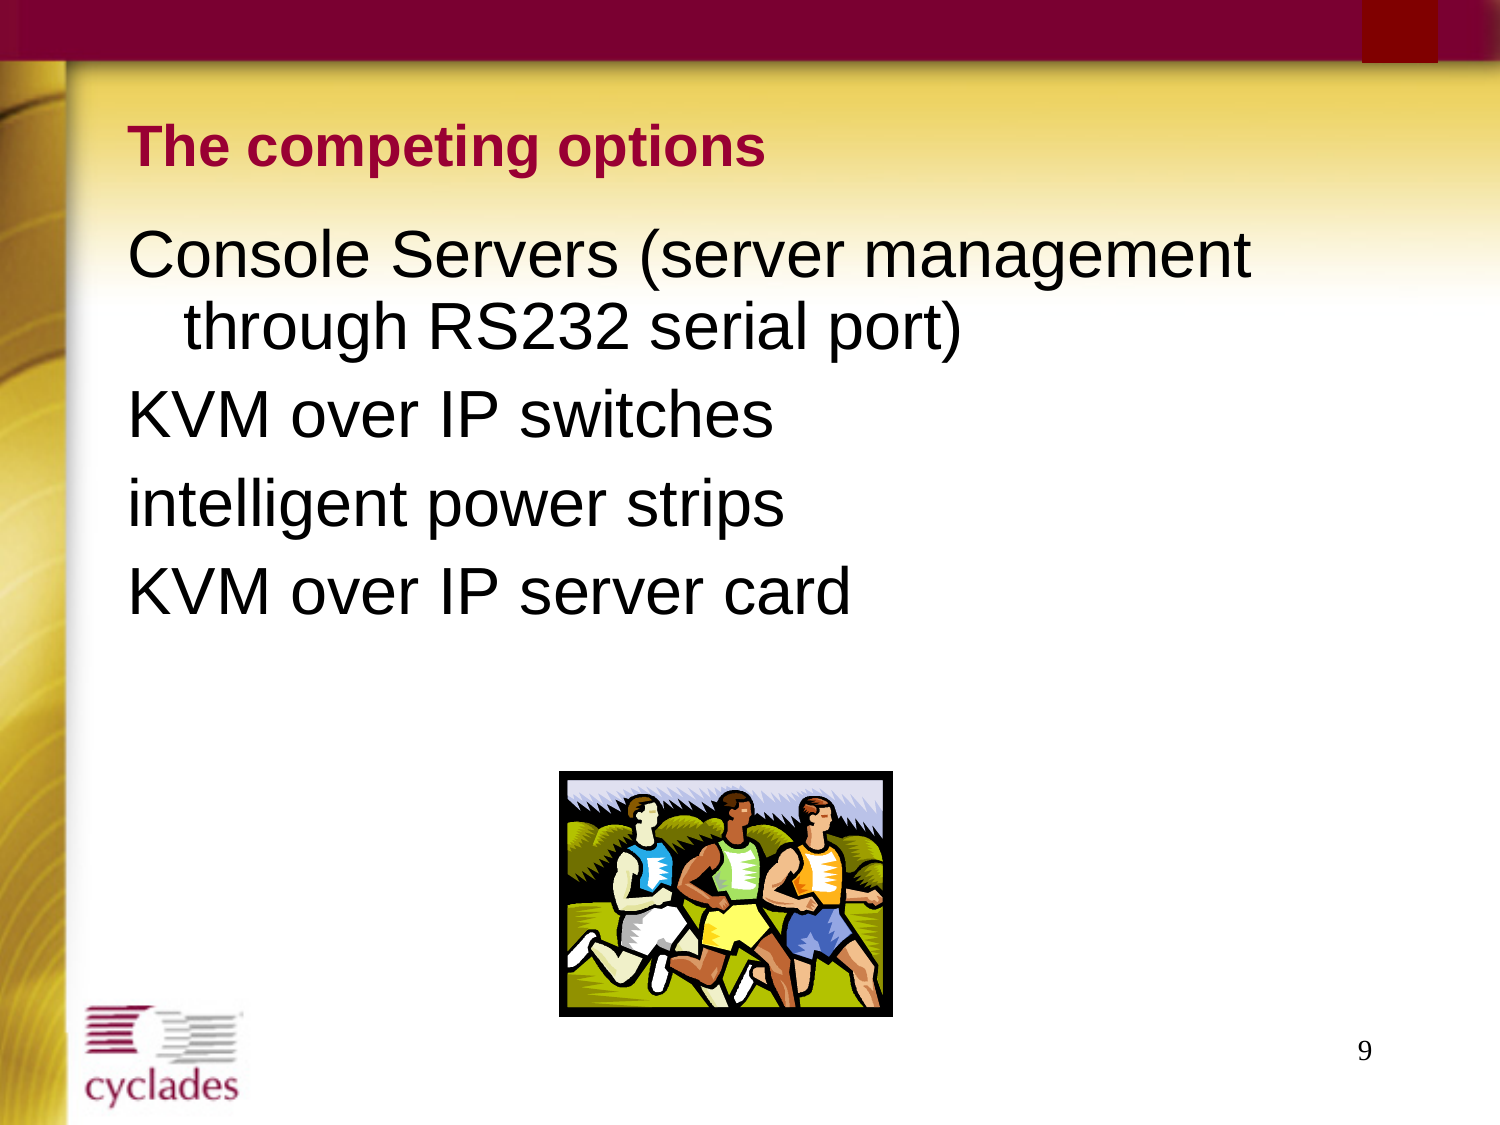

# The competing options
Console Servers (server management through RS232 serial port)
KVM over IP switches
intelligent power strips
KVM over IP server card